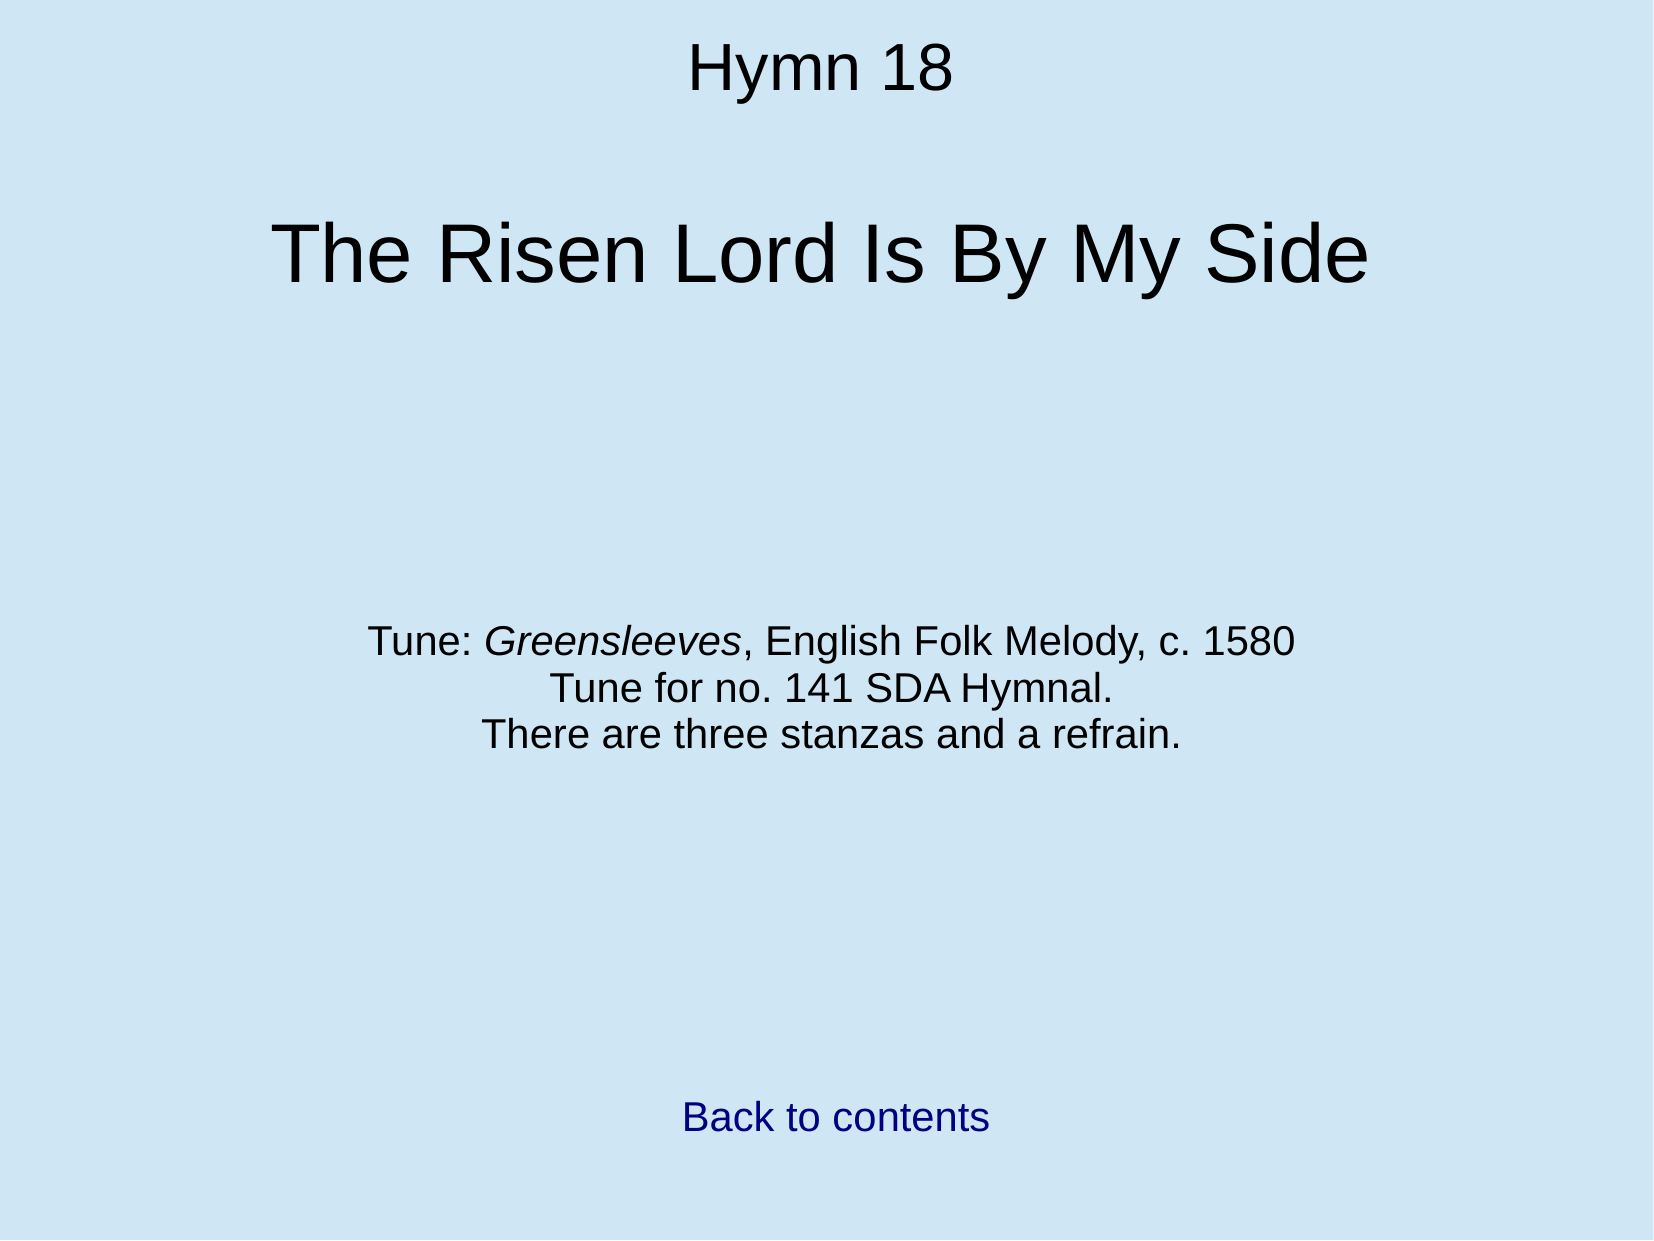

# Hymn 18 The Risen Lord Is By My Side
Tune: Greensleeves, English Folk Melody, c. 1580
Tune for no. 141 SDA Hymnal.
There are three stanzas and a refrain.
 Back to contents